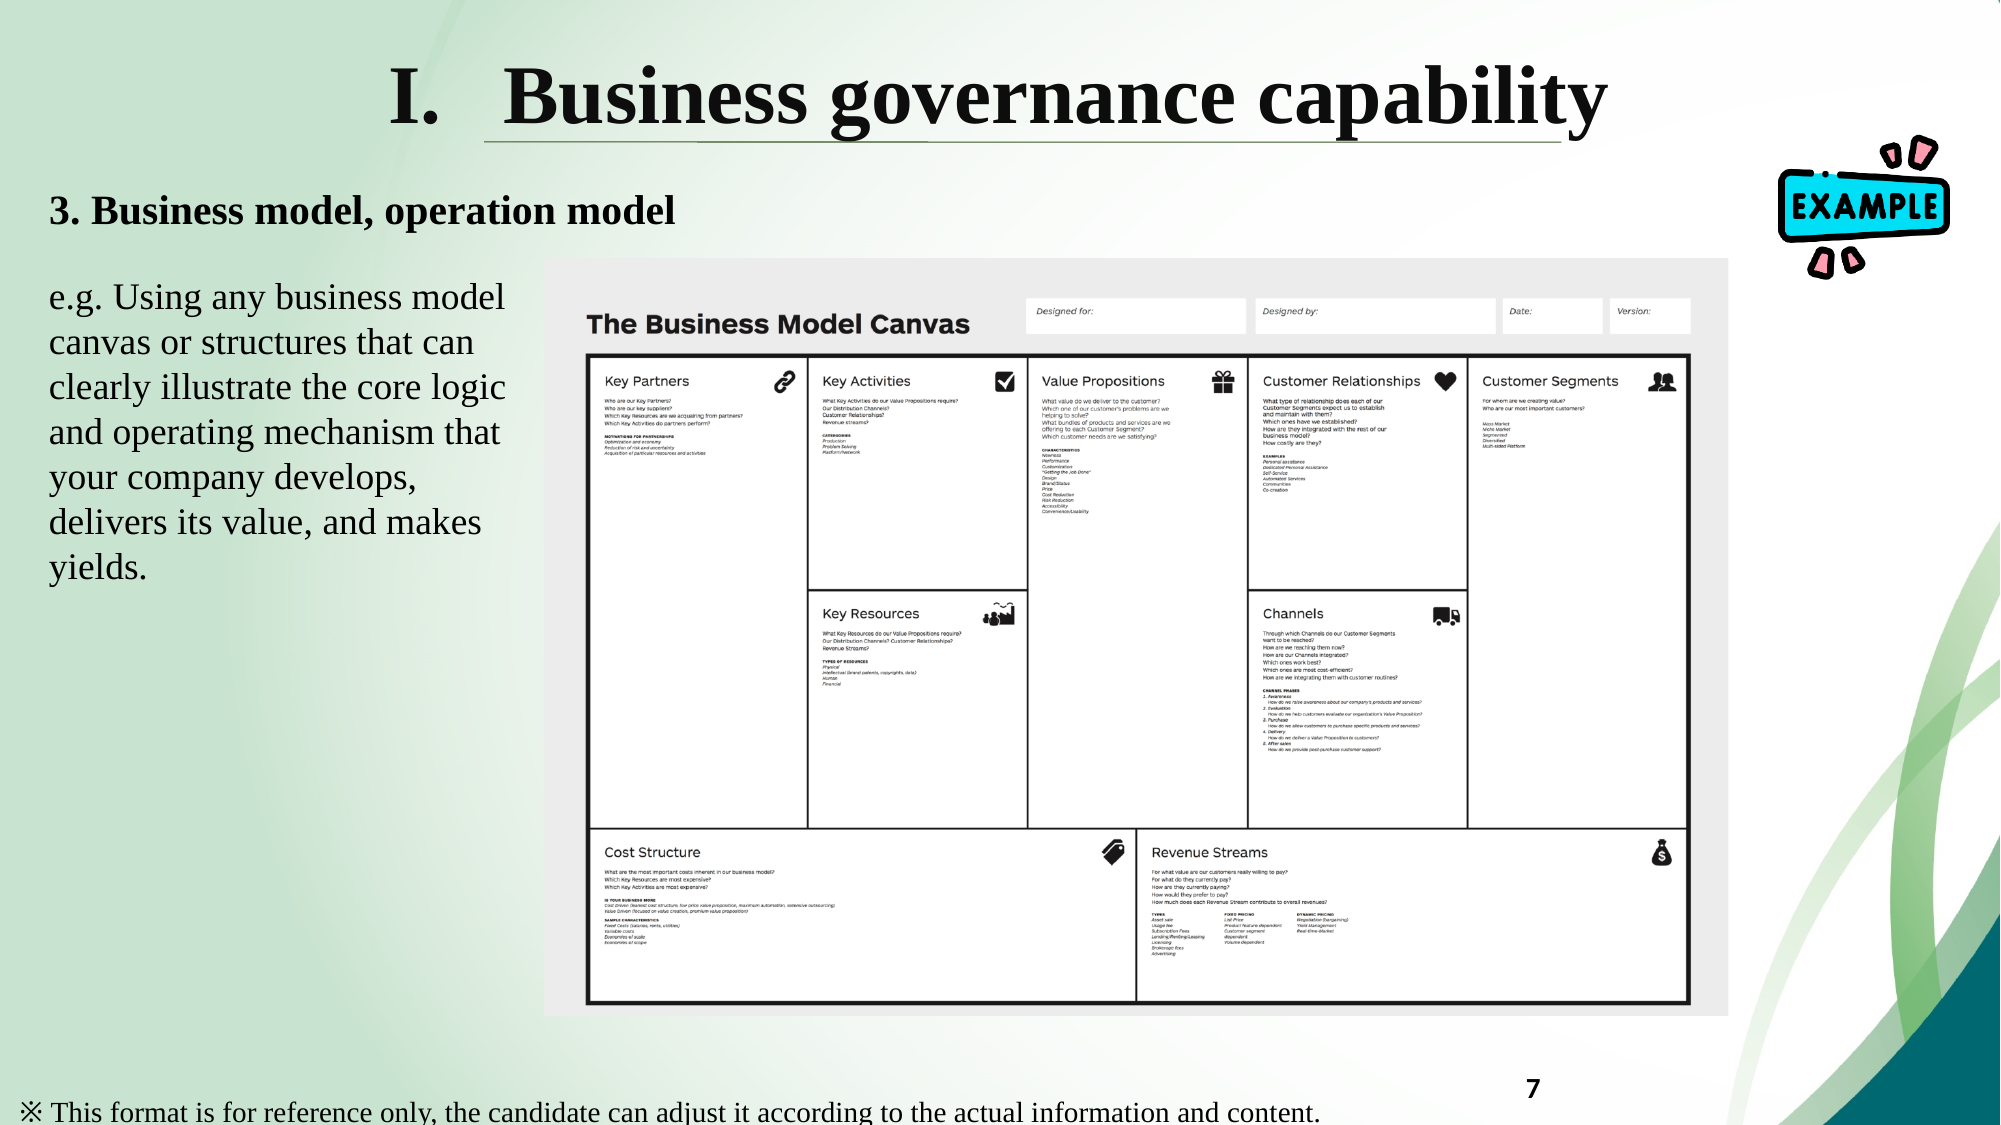

# I. Business governance capability
3. Business model, operation model
e.g. Using any business model canvas or structures that can clearly illustrate the core logic and operating mechanism that your company develops, delivers its value, and makes yields.
7
※ This format is for reference only, the candidate can adjust it according to the actual information and content.